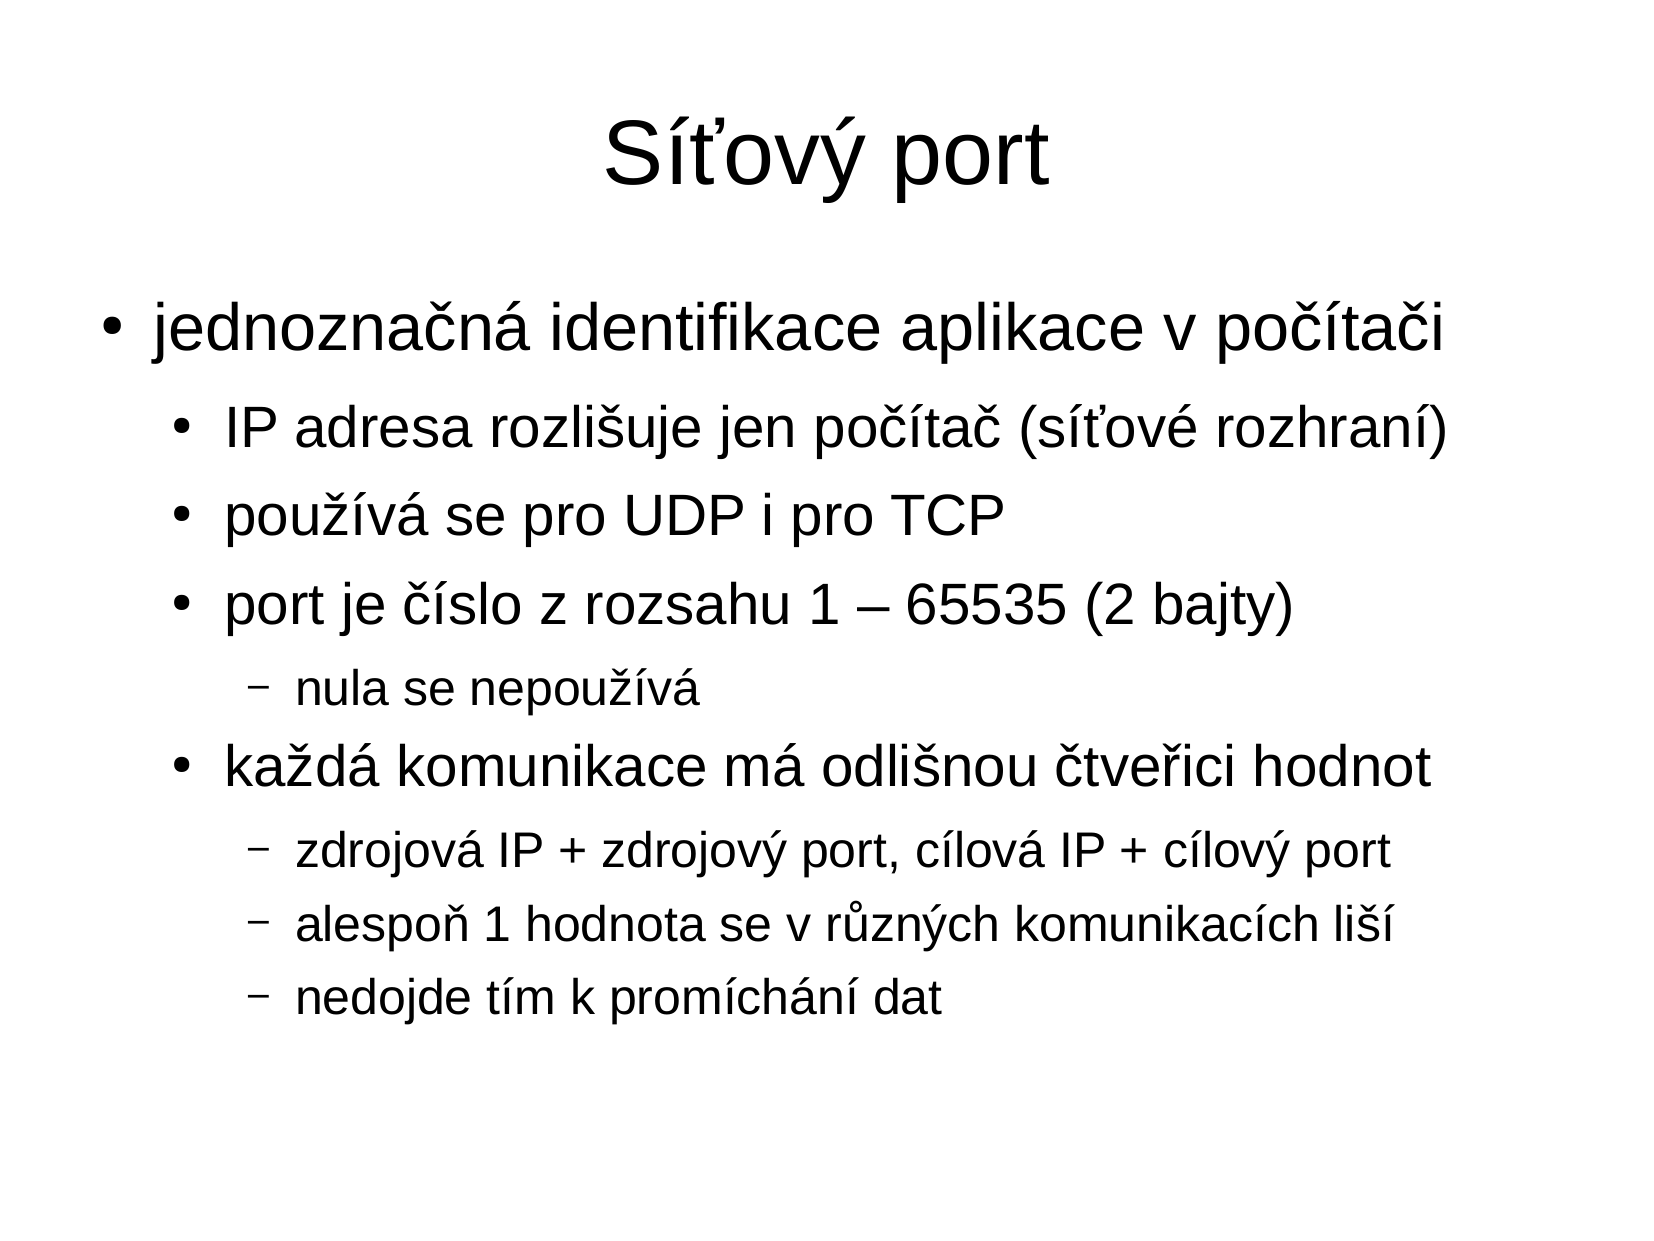

# Síťový port
jednoznačná identifikace aplikace v počítači
IP adresa rozlišuje jen počítač (síťové rozhraní)
používá se pro UDP i pro TCP
port je číslo z rozsahu 1 – 65535 (2 bajty)
nula se nepoužívá
každá komunikace má odlišnou čtveřici hodnot
zdrojová IP + zdrojový port, cílová IP + cílový port
alespoň 1 hodnota se v různých komunikacích liší
nedojde tím k promíchání dat